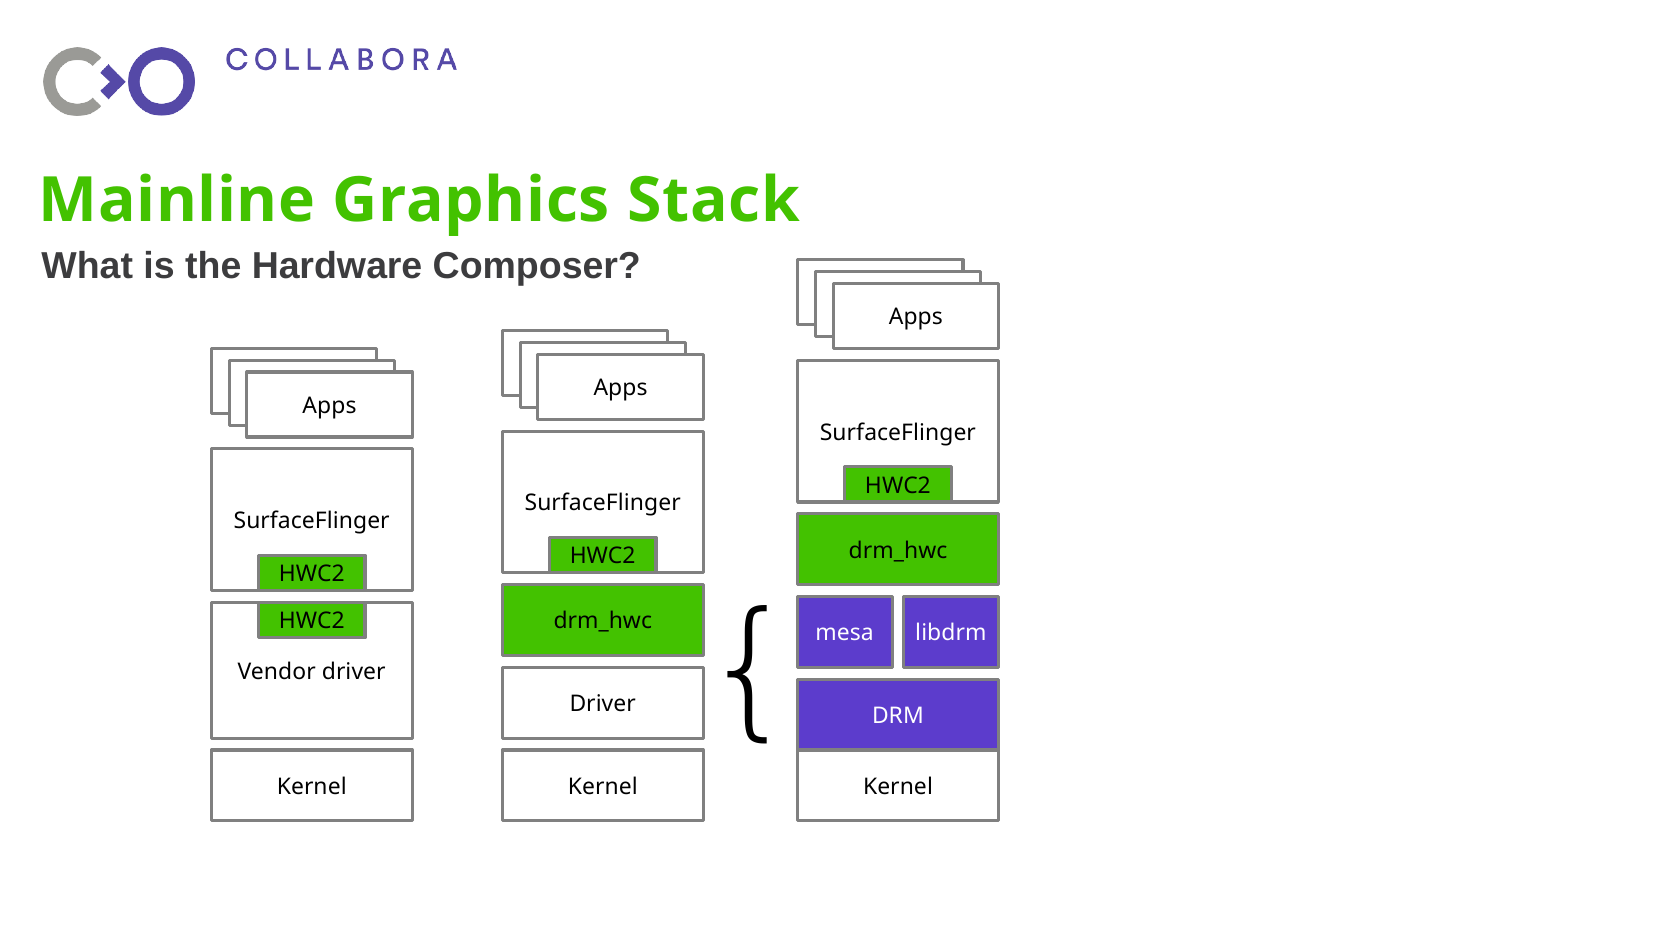

# Mainline Graphics Stack
What is the Hardware Composer?
Apps
Apps
SurfaceFlinger
Apps
SurfaceFlinger
SurfaceFlinger
HWC2
drm_hwc
HWC2
HWC2
{
drm_hwc
mesa
libdrm
Vendor driver
HWC2
Driver
DRM
Kernel
Kernel
Kernel